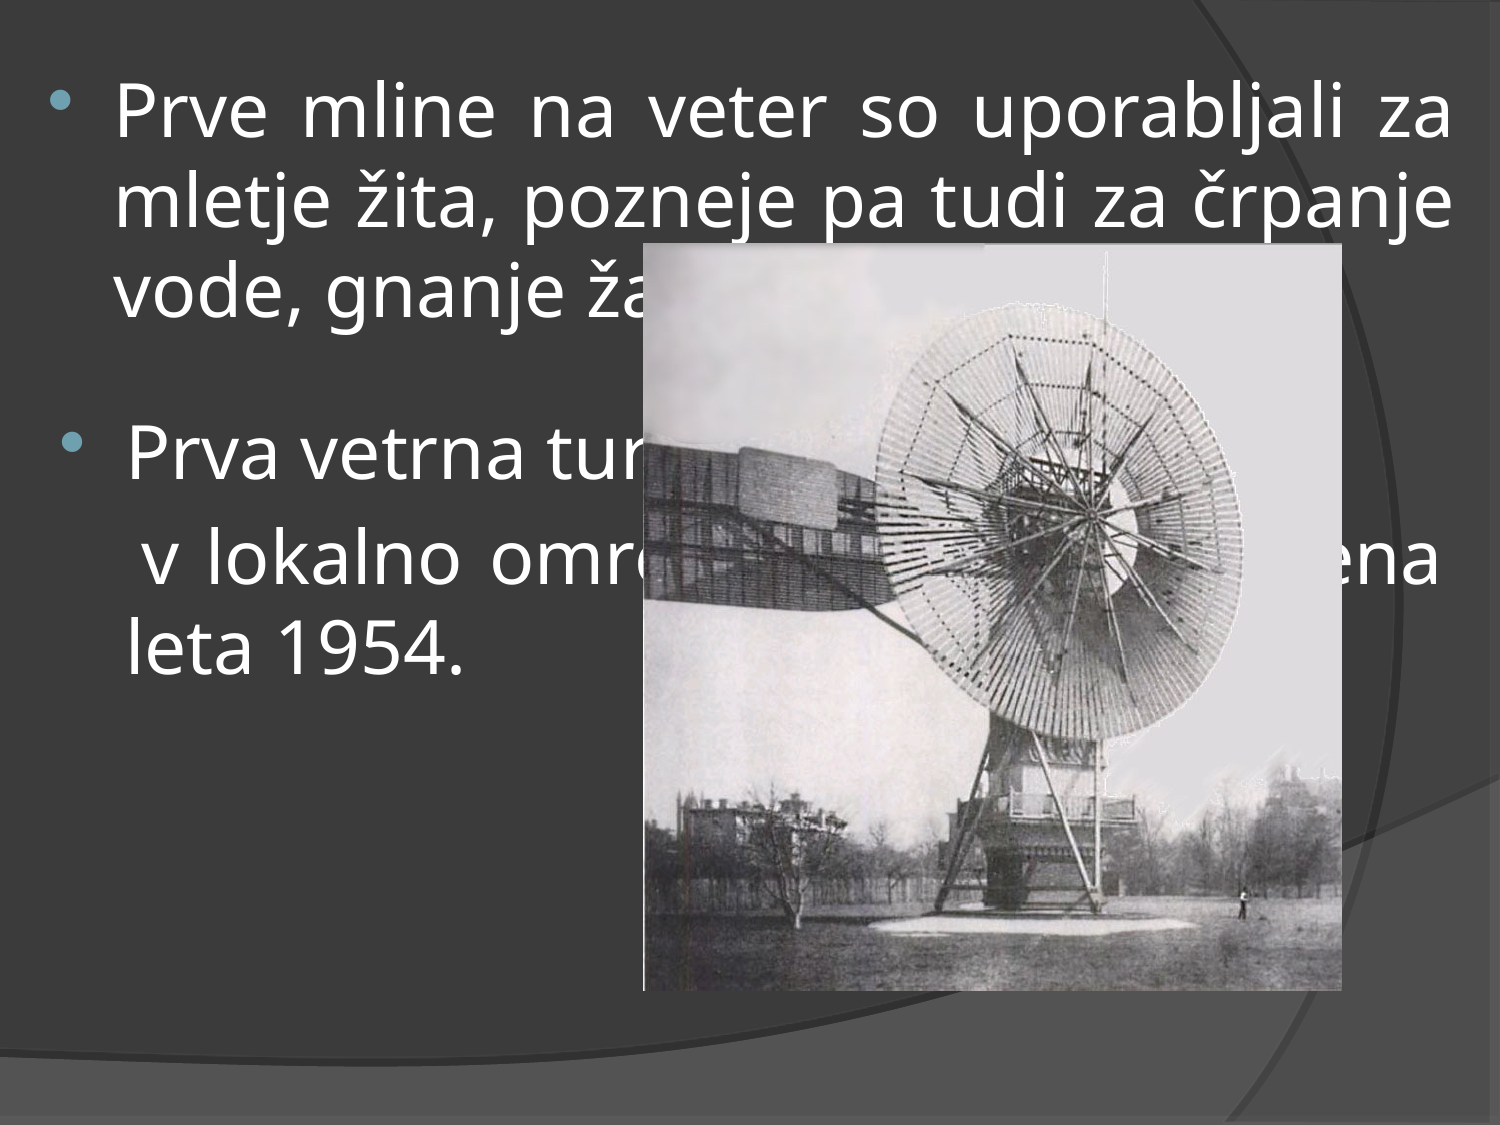

#
Prve mline na veter so uporabljali za mletje žita, pozneje pa tudi za črpanje vode, gnanje žag.
Prva vetrna turbina priklopljena
 v lokalno omrežje je bila postavljena leta 1954.